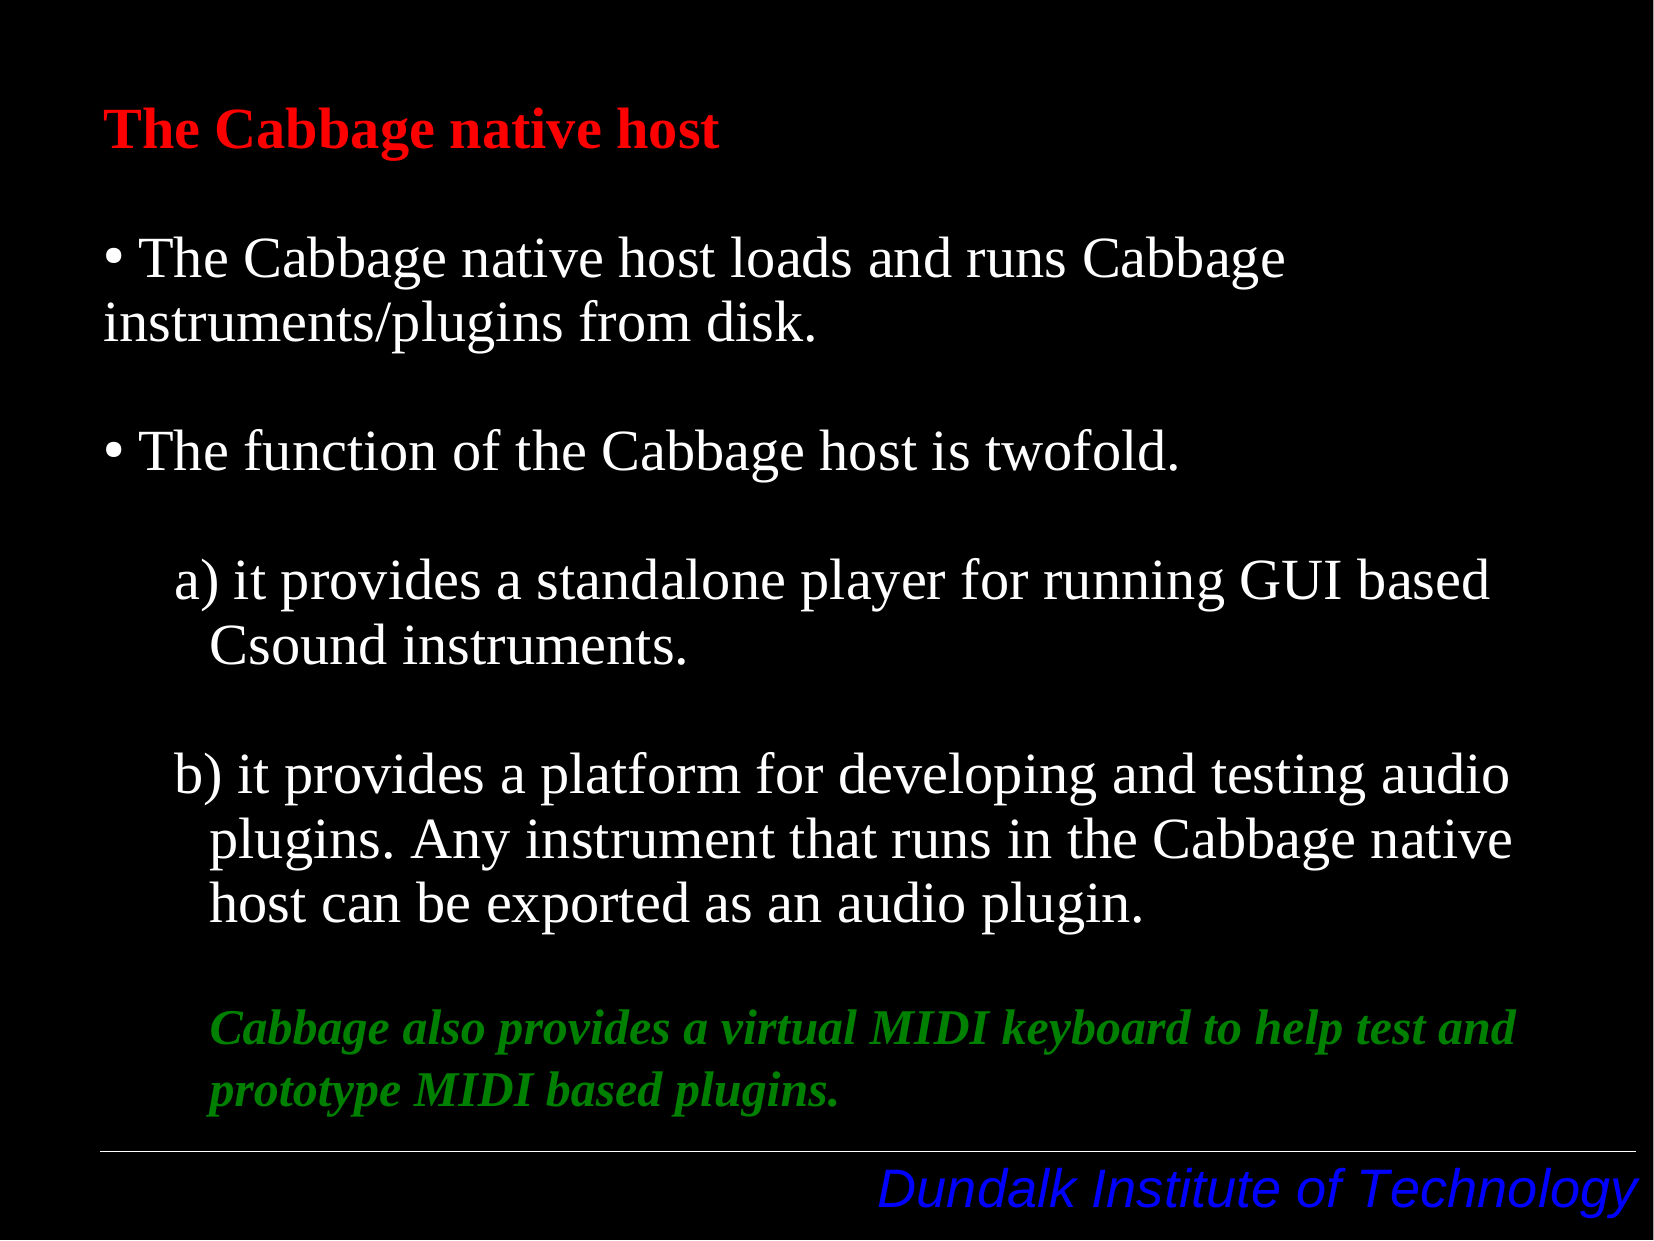

The Cabbage native host
 The Cabbage native host loads and runs Cabbage instruments/plugins from disk.
 The function of the Cabbage host is twofold.
 it provides a standalone player for running GUI based Csound instruments.
 it provides a platform for developing and testing audio plugins. Any instrument that runs in the Cabbage native host can be exported as an audio plugin.
Cabbage also provides a virtual MIDI keyboard to help test and prototype MIDI based plugins.
Dundalk Institute of Technology